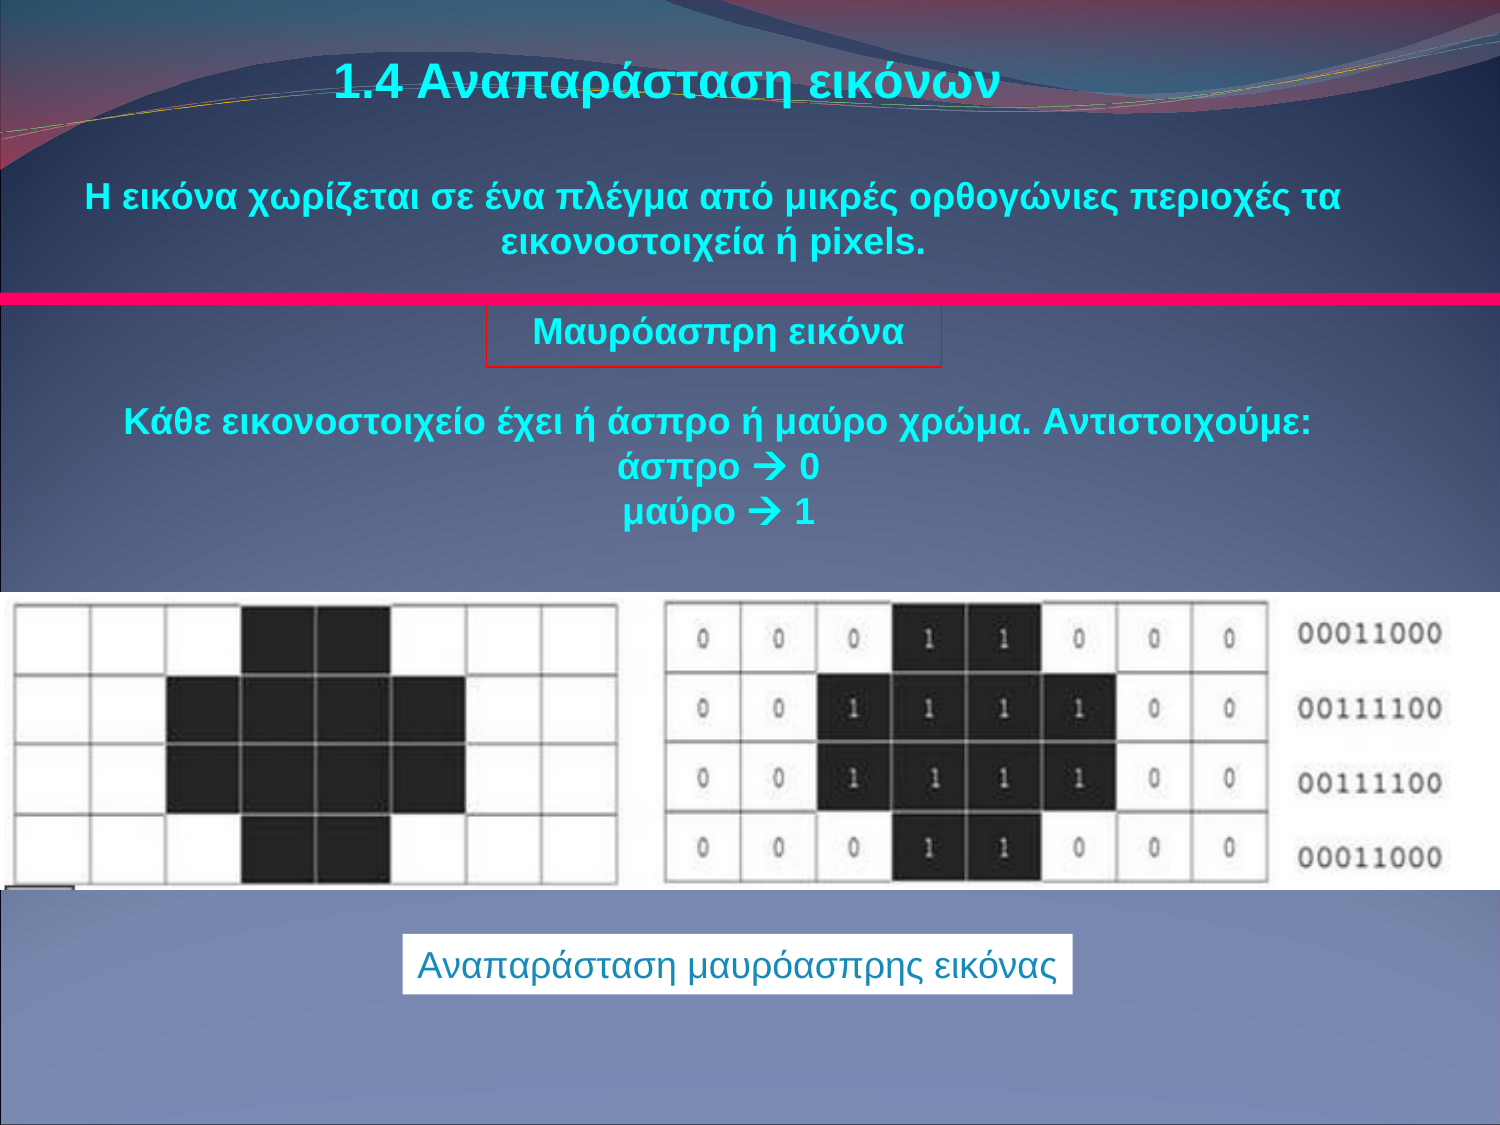

1.4 Αναπαράσταση εικόνων
Η εικόνα χωρίζεται σε ένα πλέγμα από μικρές ορθογώνιες περιοχές τα
εικονοστοιχεία ή pixels.
Μαυρόασπρη εικόνα
Κάθε εικονοστοιχείο έχει ή άσπρο ή μαύρο χρώμα. Αντιστοιχούμε:
άσπρο  0
μαύρο  1
Αναπαράσταση μαυρόασπρης εικόνας